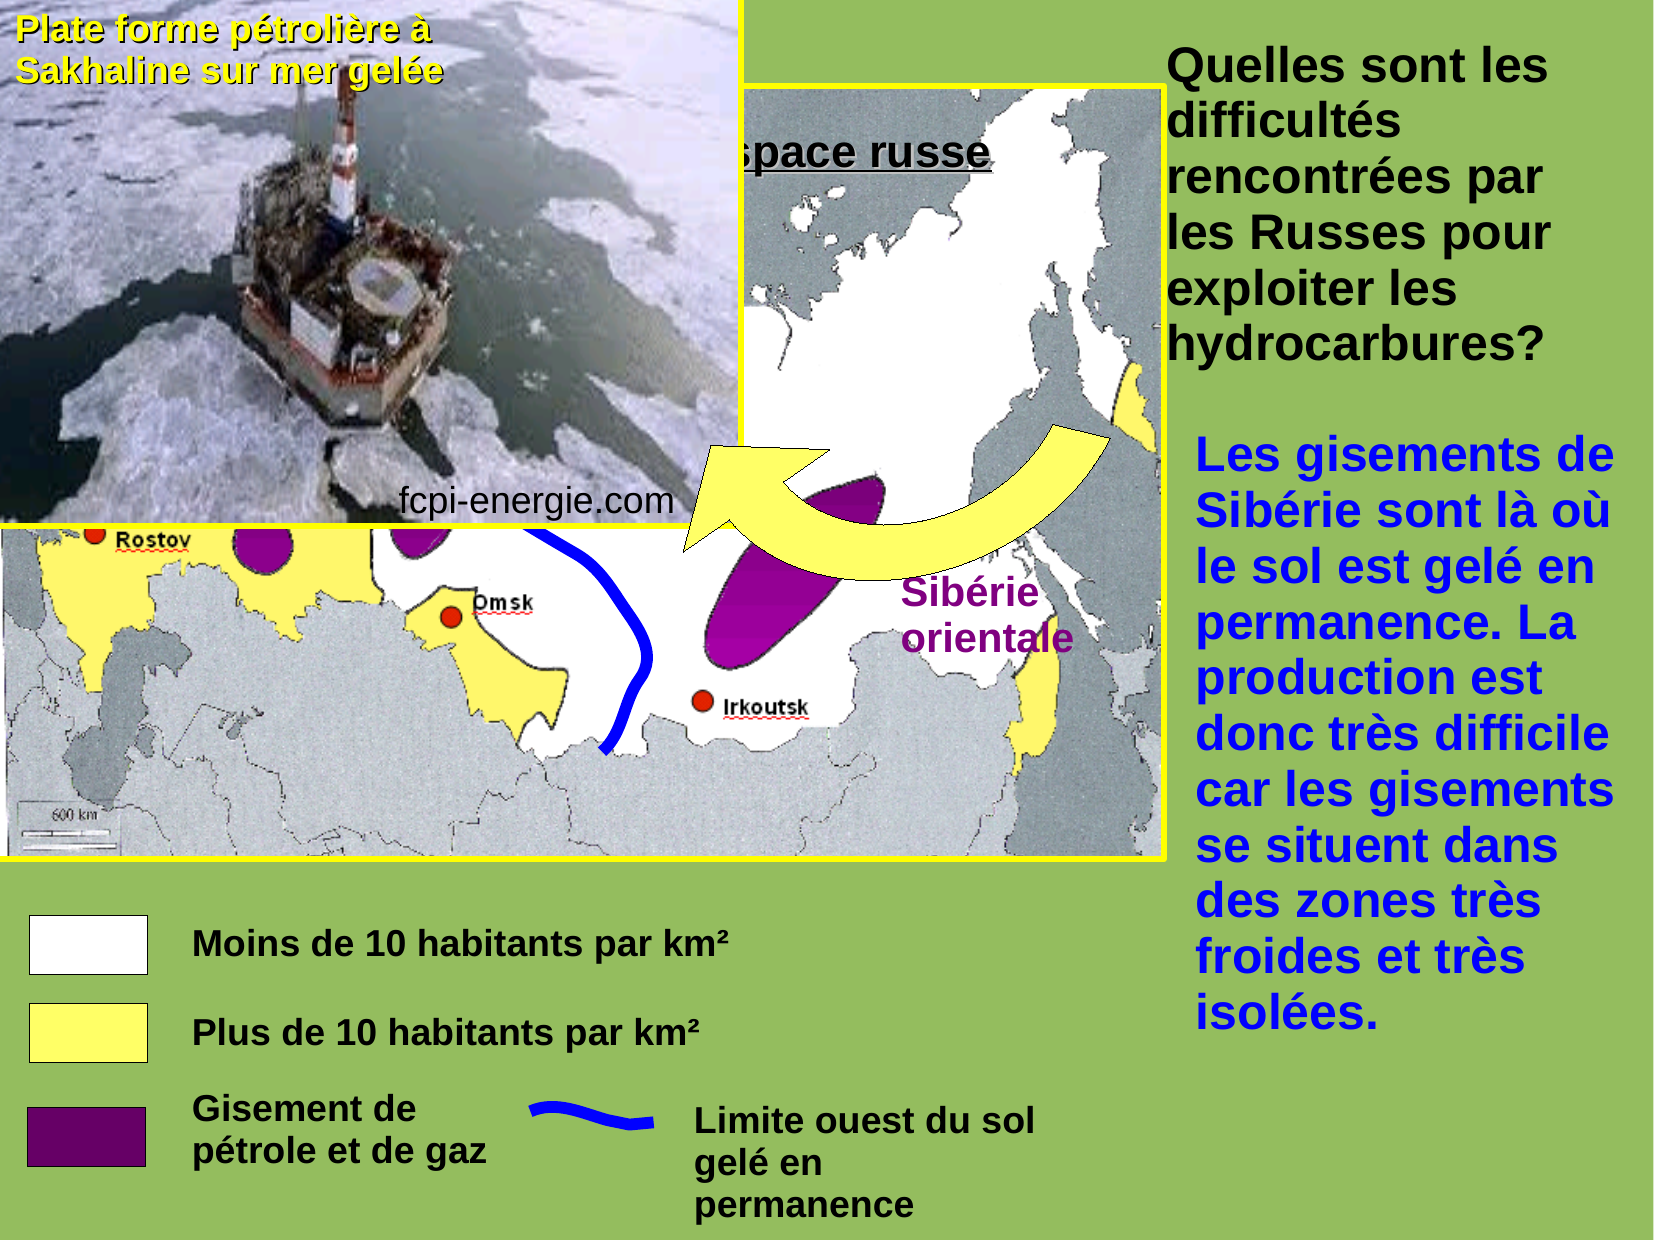

Plate forme pétrolière à Sakhaline sur mer gelée
Quelles sont les difficultés rencontrées par les Russes pour exploiter les hydrocarbures?
Les hydrocarbures dans l'espace russe
Sibérie occidentale
Les gisements de Sibérie sont là où le sol est gelé en permanence. La production est donc très difficile car les gisements se situent dans des zones très froides et très isolées.
fcpi-energie.com
Sibérie orientale
Moins de 10 habitants par km²
Plus de 10 habitants par km²
Gisement de pétrole et de gaz
Limite ouest du sol gelé en permanence